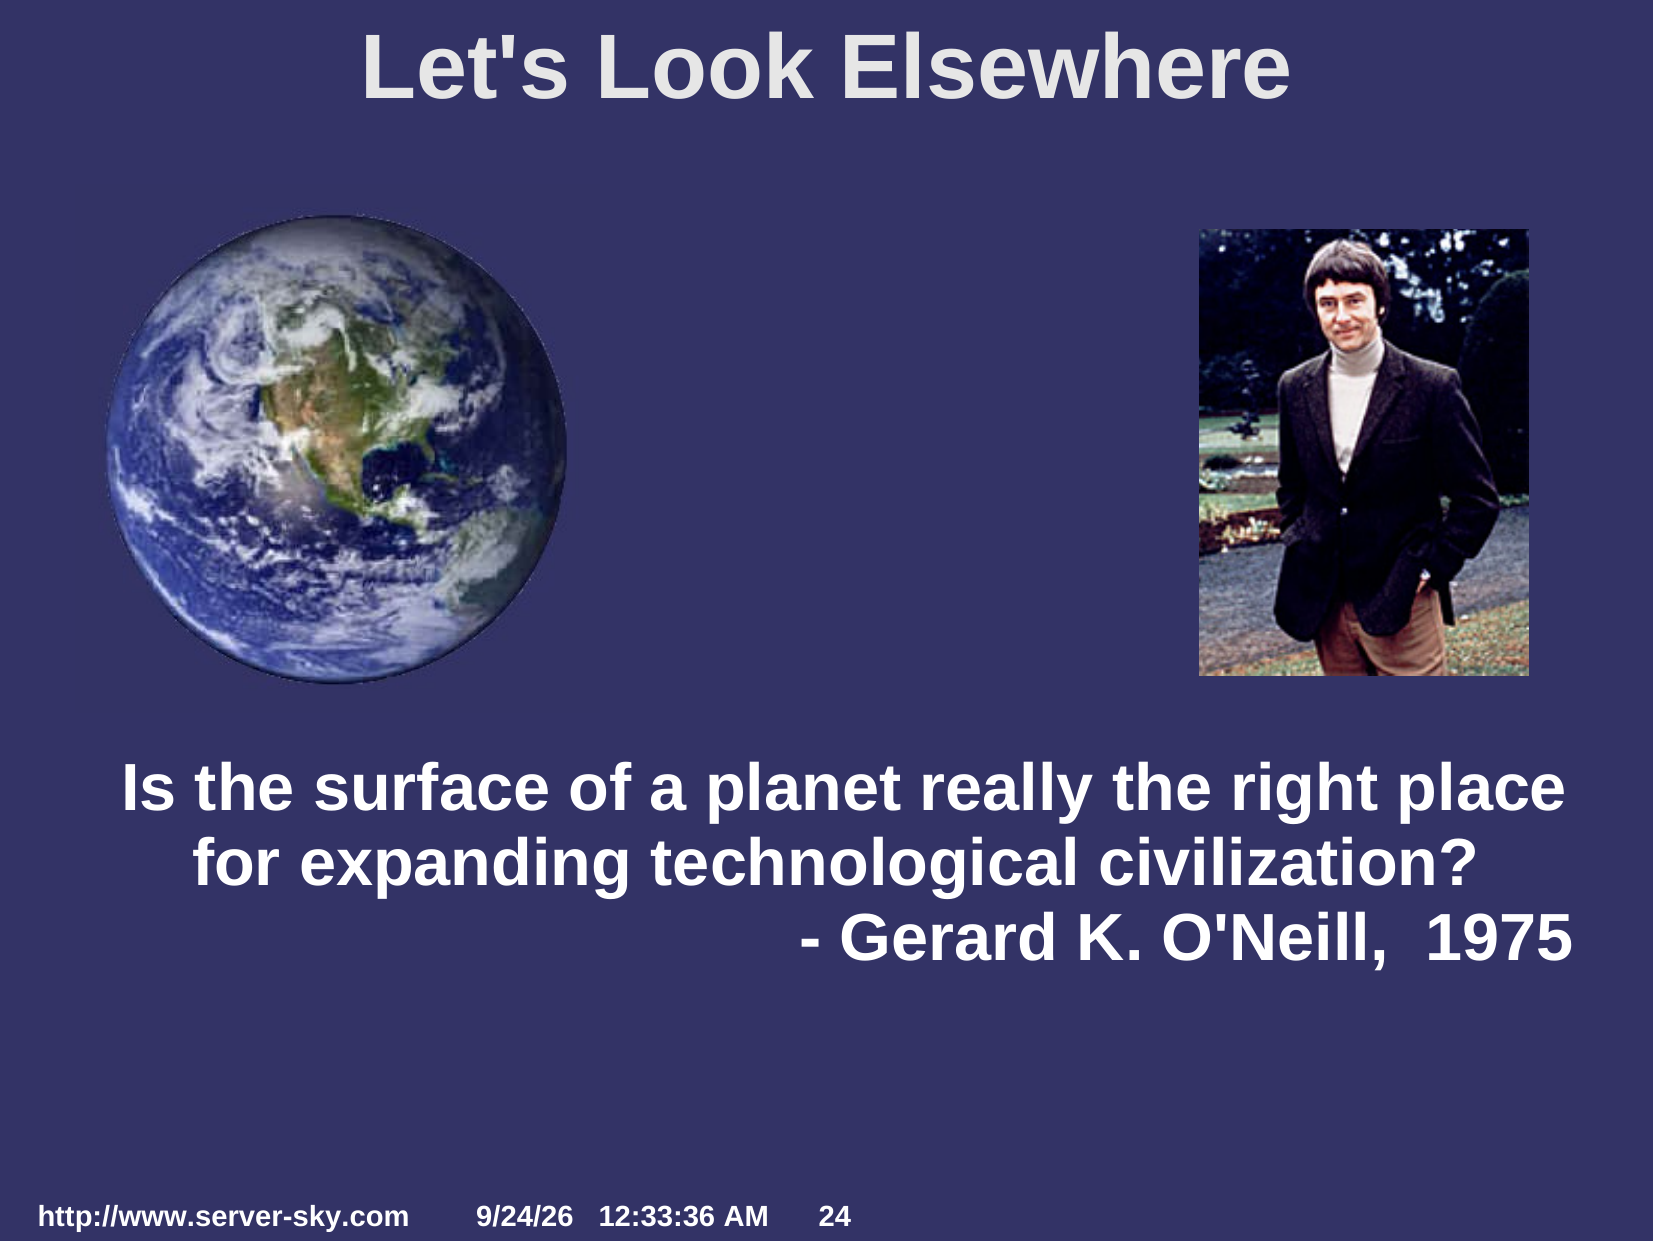

# Let's Look Elsewhere
Is the surface of a planet really the right place for expanding technological civilization?
- Gerard K. O'Neill, 1975